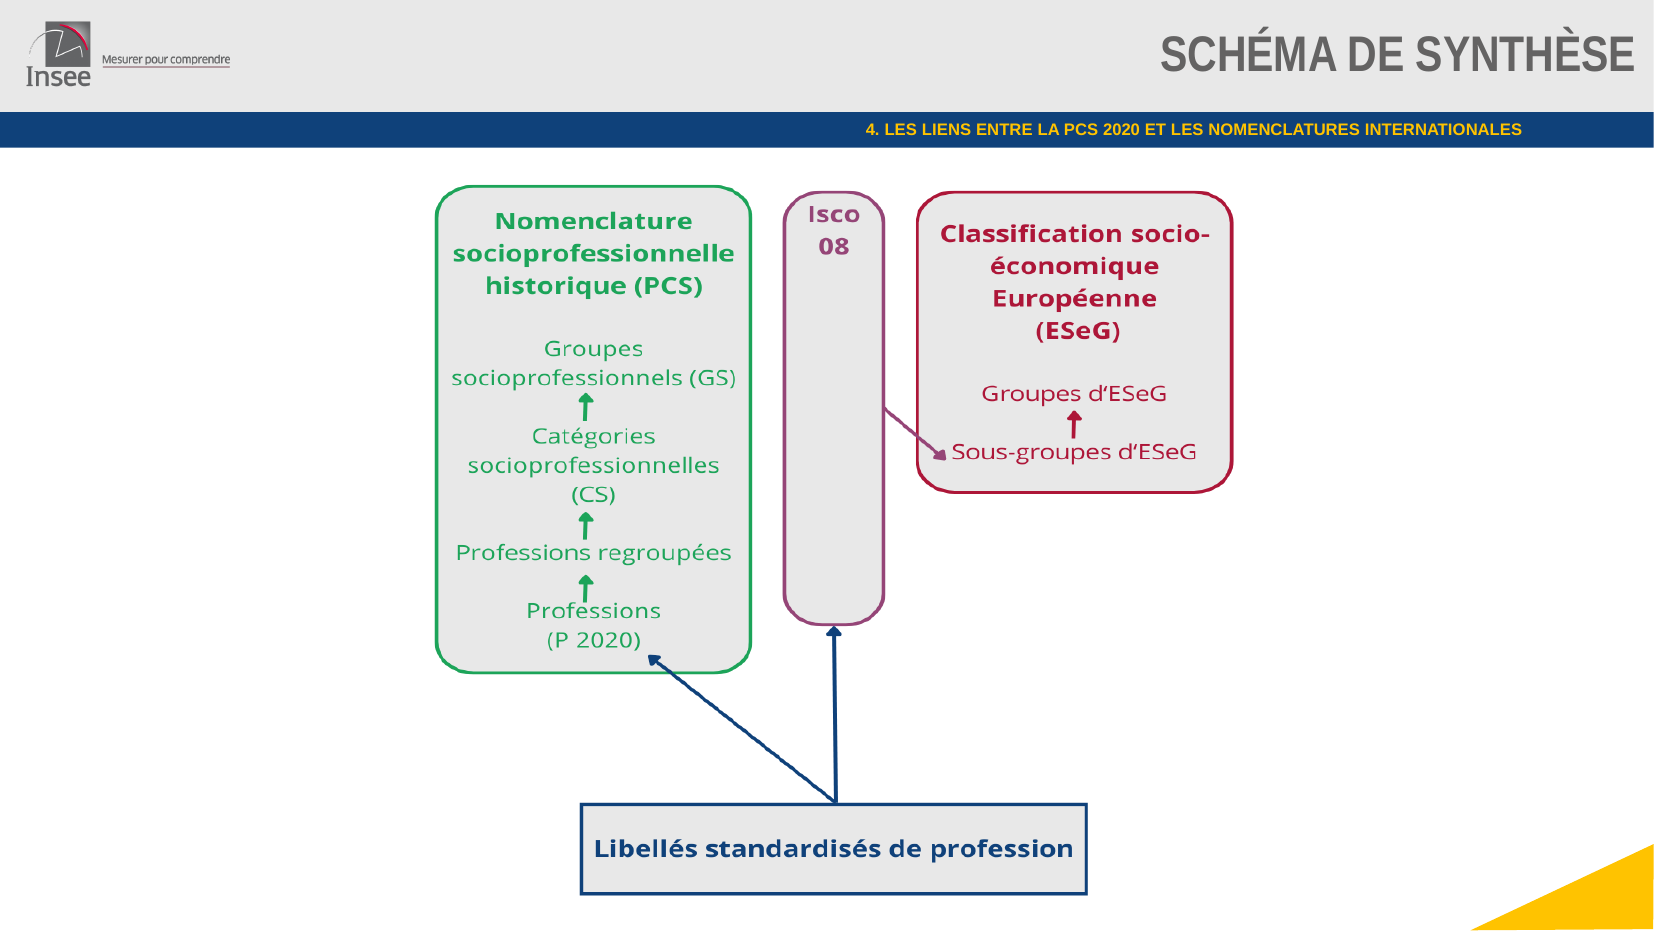

# Schéma de synthèse
4. les liens entre la PCS 2020 et les nomenclatures internationales